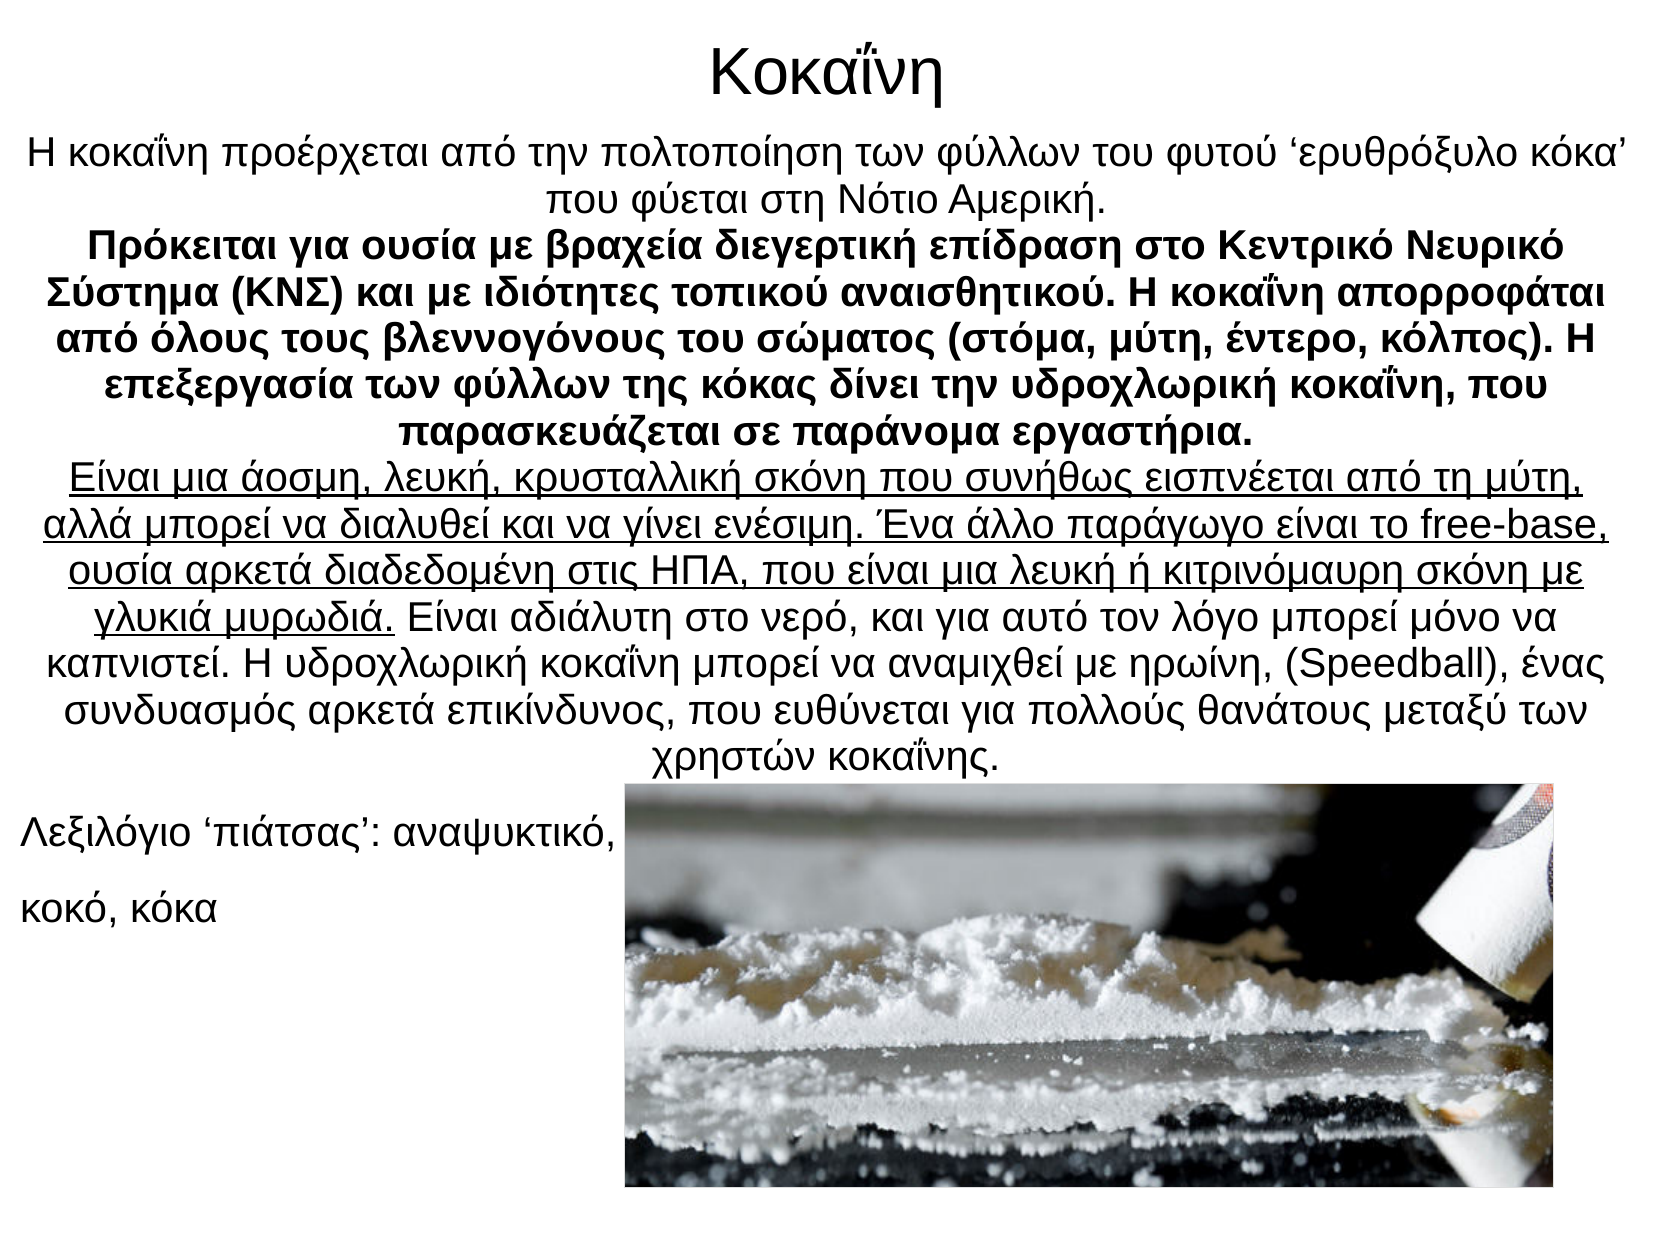

# Κοκαΐνη
Η κοκαΐνη προέρχεται από την πολτοποίηση των φύλλων του φυτού ‘ερυθρόξυλο κόκα’ που φύεται στη Νότιο Αμερική.
Πρόκειται για ουσία με βραχεία διεγερτική επίδραση στο Κεντρικό Νευρικό Σύστημα (ΚΝΣ) και με ιδιότητες τοπικού αναισθητικού. Η κοκαΐνη απορροφάται από όλους τους βλεννογόνους του σώματος (στόμα, μύτη, έντερο, κόλπος). Η επεξεργασία των φύλλων της κόκας δίνει την υδροχλωρική κοκαΐνη, που παρασκευάζεται σε παράνομα εργαστήρια.
Είναι μια άοσμη, λευκή, κρυσταλλική σκόνη που συνήθως εισπνέεται από τη μύτη, αλλά μπορεί να διαλυθεί και να γίνει ενέσιμη. Ένα άλλο παράγωγο είναι το free-base, ουσία αρκετά διαδεδομένη στις ΗΠΑ, που είναι μια λευκή ή κιτρινόμαυρη σκόνη με γλυκιά μυρωδιά. Είναι αδιάλυτη στο νερό, και για αυτό τον λόγο μπορεί μόνο να καπνιστεί. Η υδροχλωρική κοκαΐνη μπορεί να αναμιχθεί με ηρωίνη, (Speedball), ένας συνδυασμός αρκετά επικίνδυνος, που ευθύνεται για πολλούς θανάτους μεταξύ των χρηστών κοκαΐνης.
Λεξιλόγιο ‘πιάτσας’: αναψυκτικό,
κοκό, κόκα